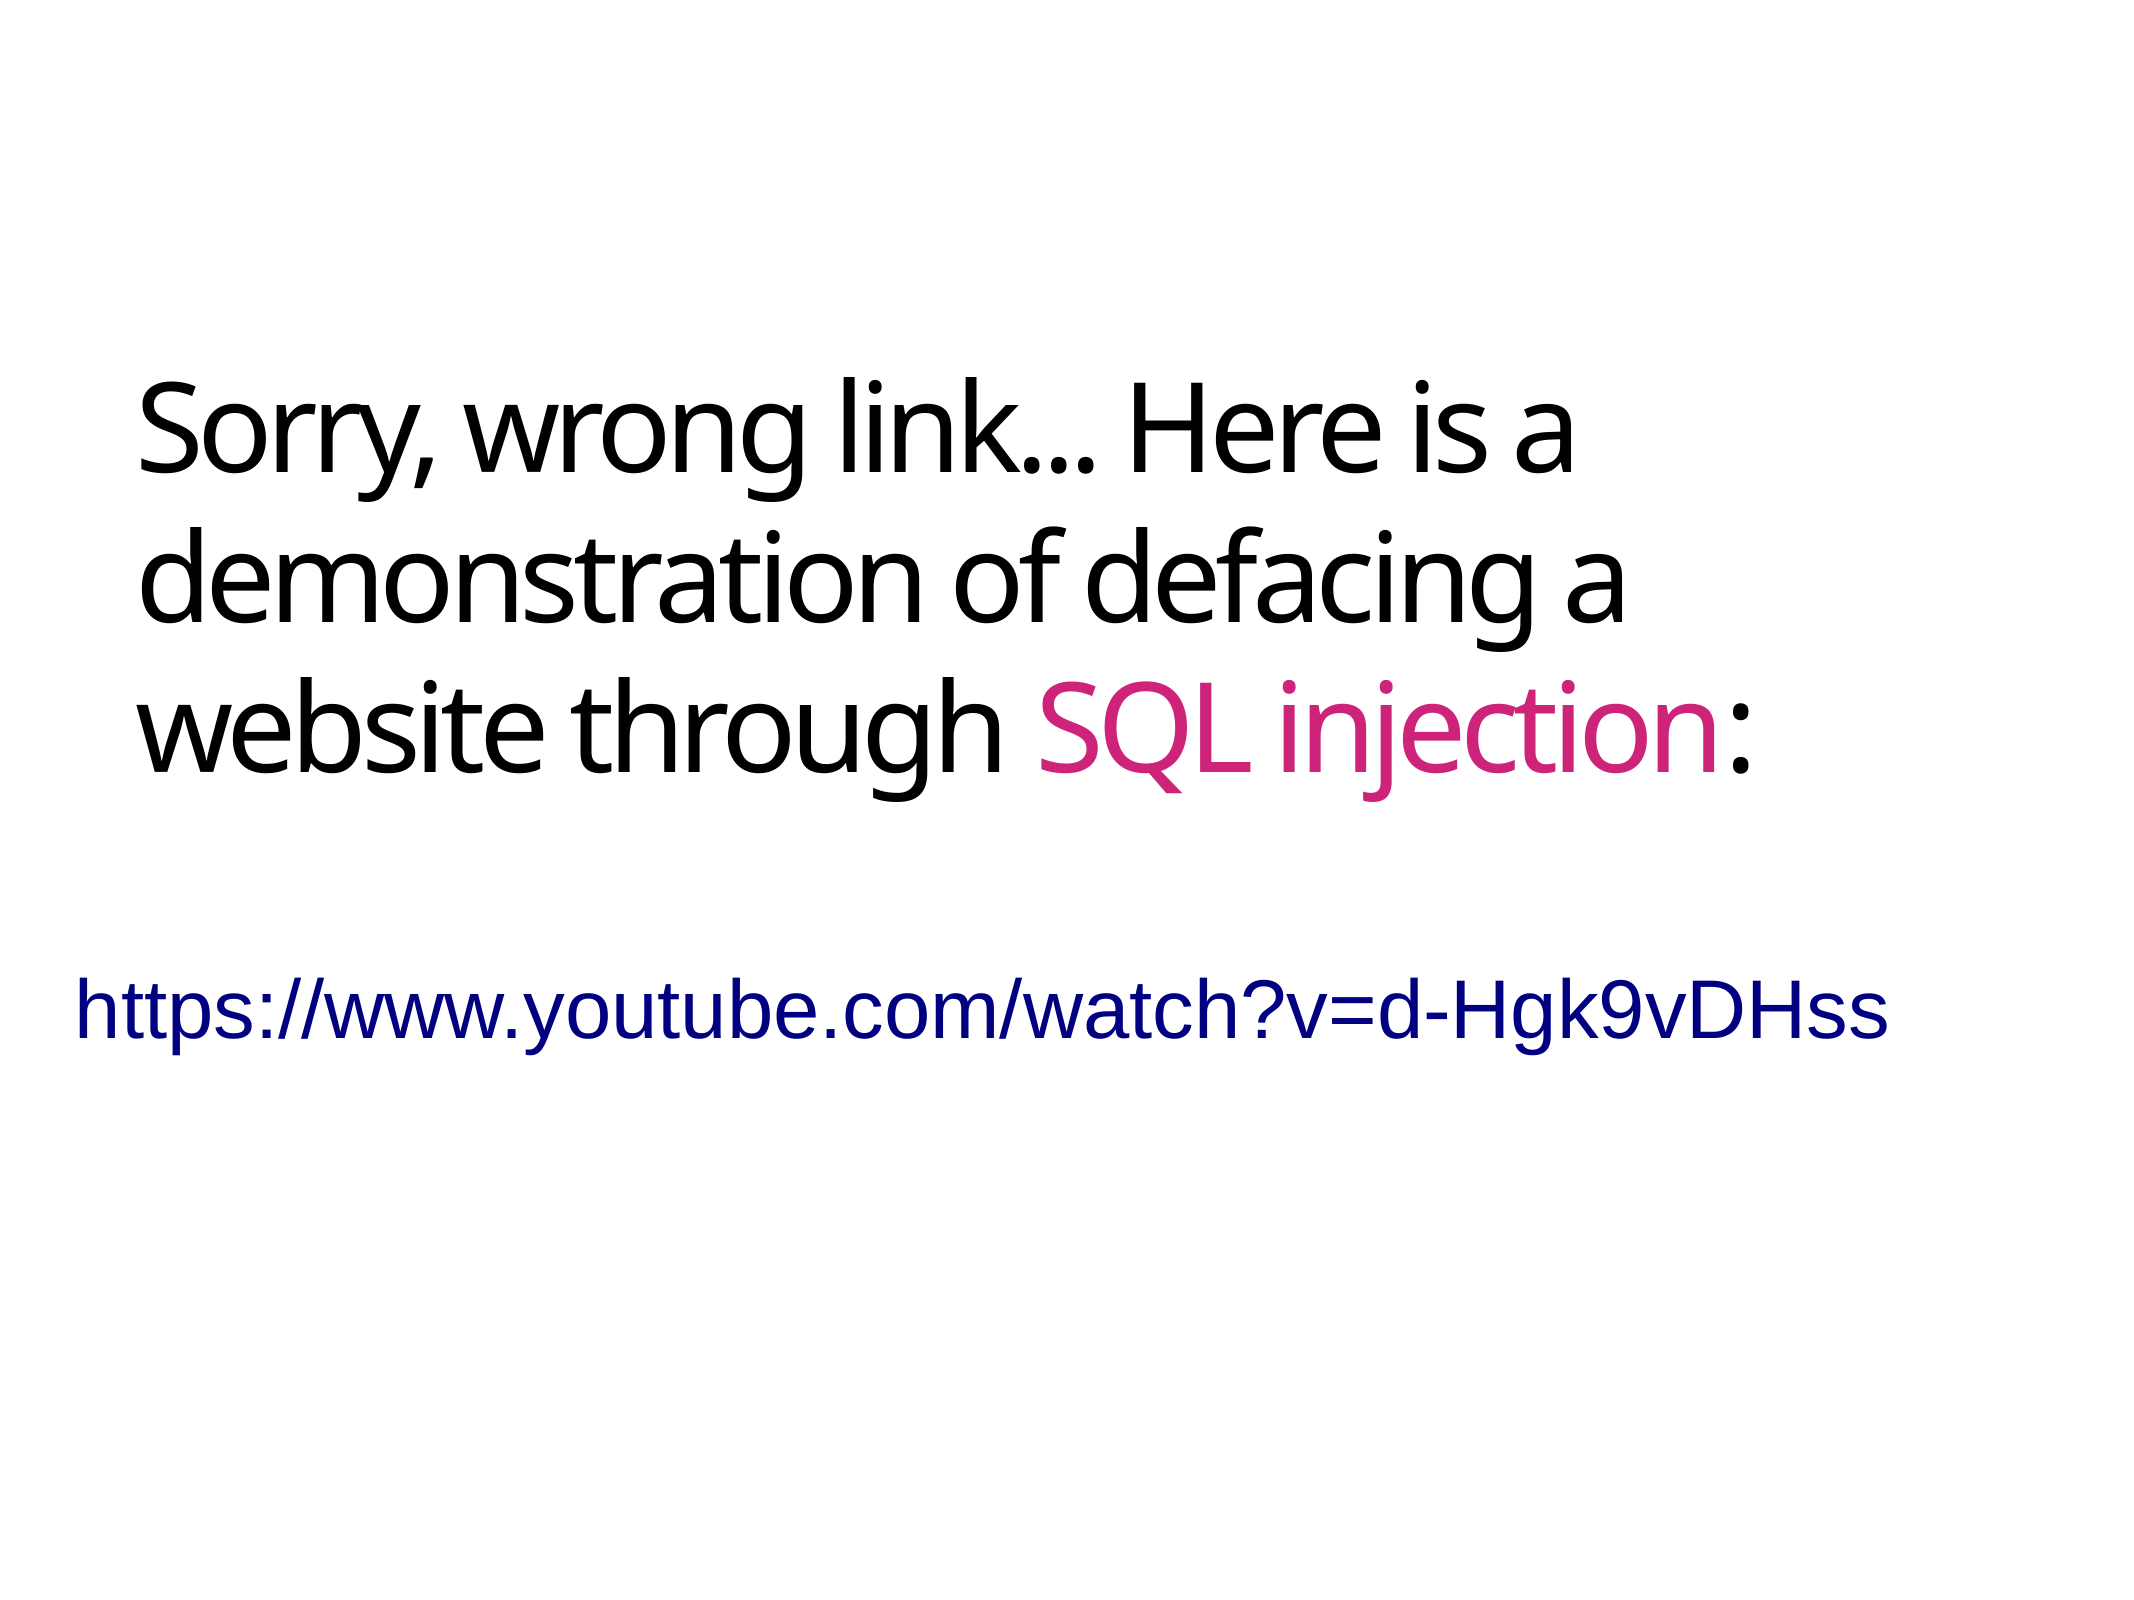

Sorry, wrong link... Here is a demonstration of defacing a website through SQL injection:
https://www.youtube.com/watch?v=d-Hgk9vDHss